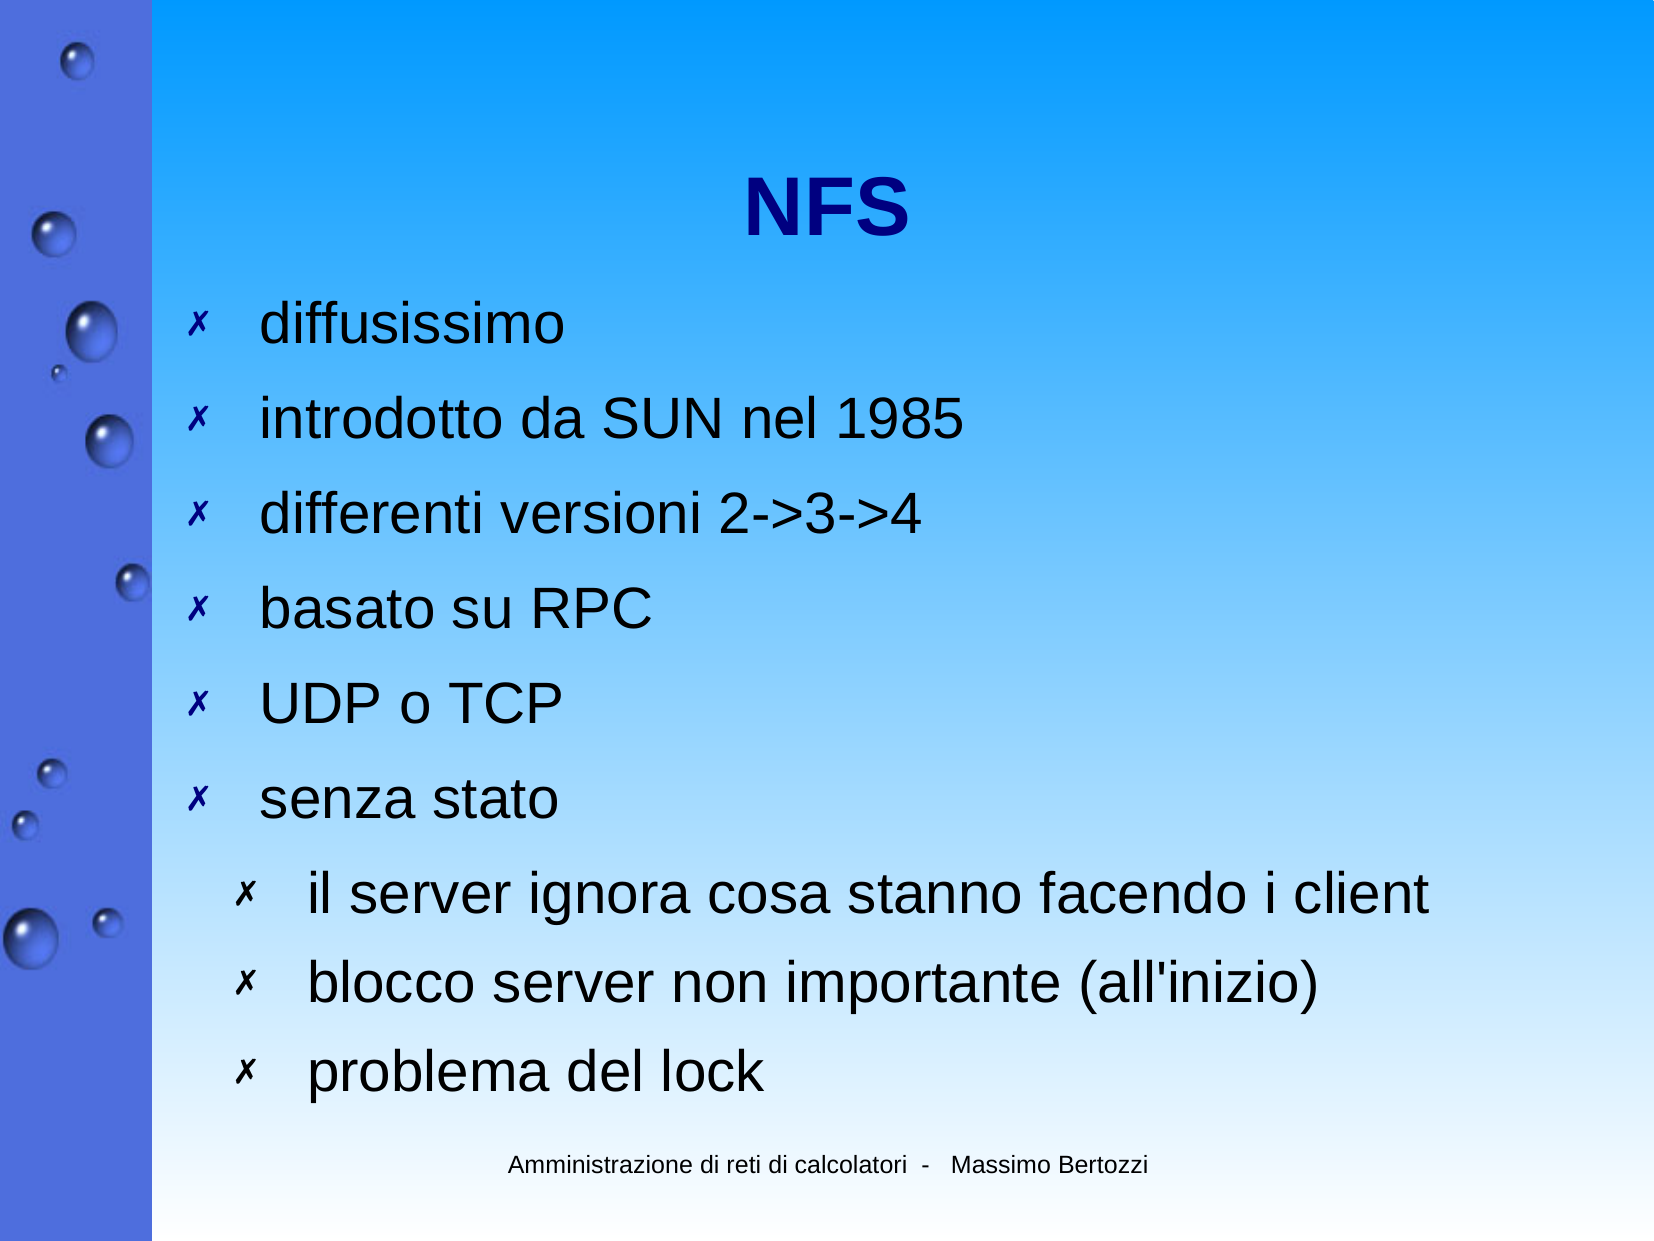

# NFS
diffusissimo
introdotto da SUN nel 1985
differenti versioni 2->3->4
basato su RPC
UDP o TCP
senza stato
il server ignora cosa stanno facendo i client
blocco server non importante (all'inizio)
problema del lock